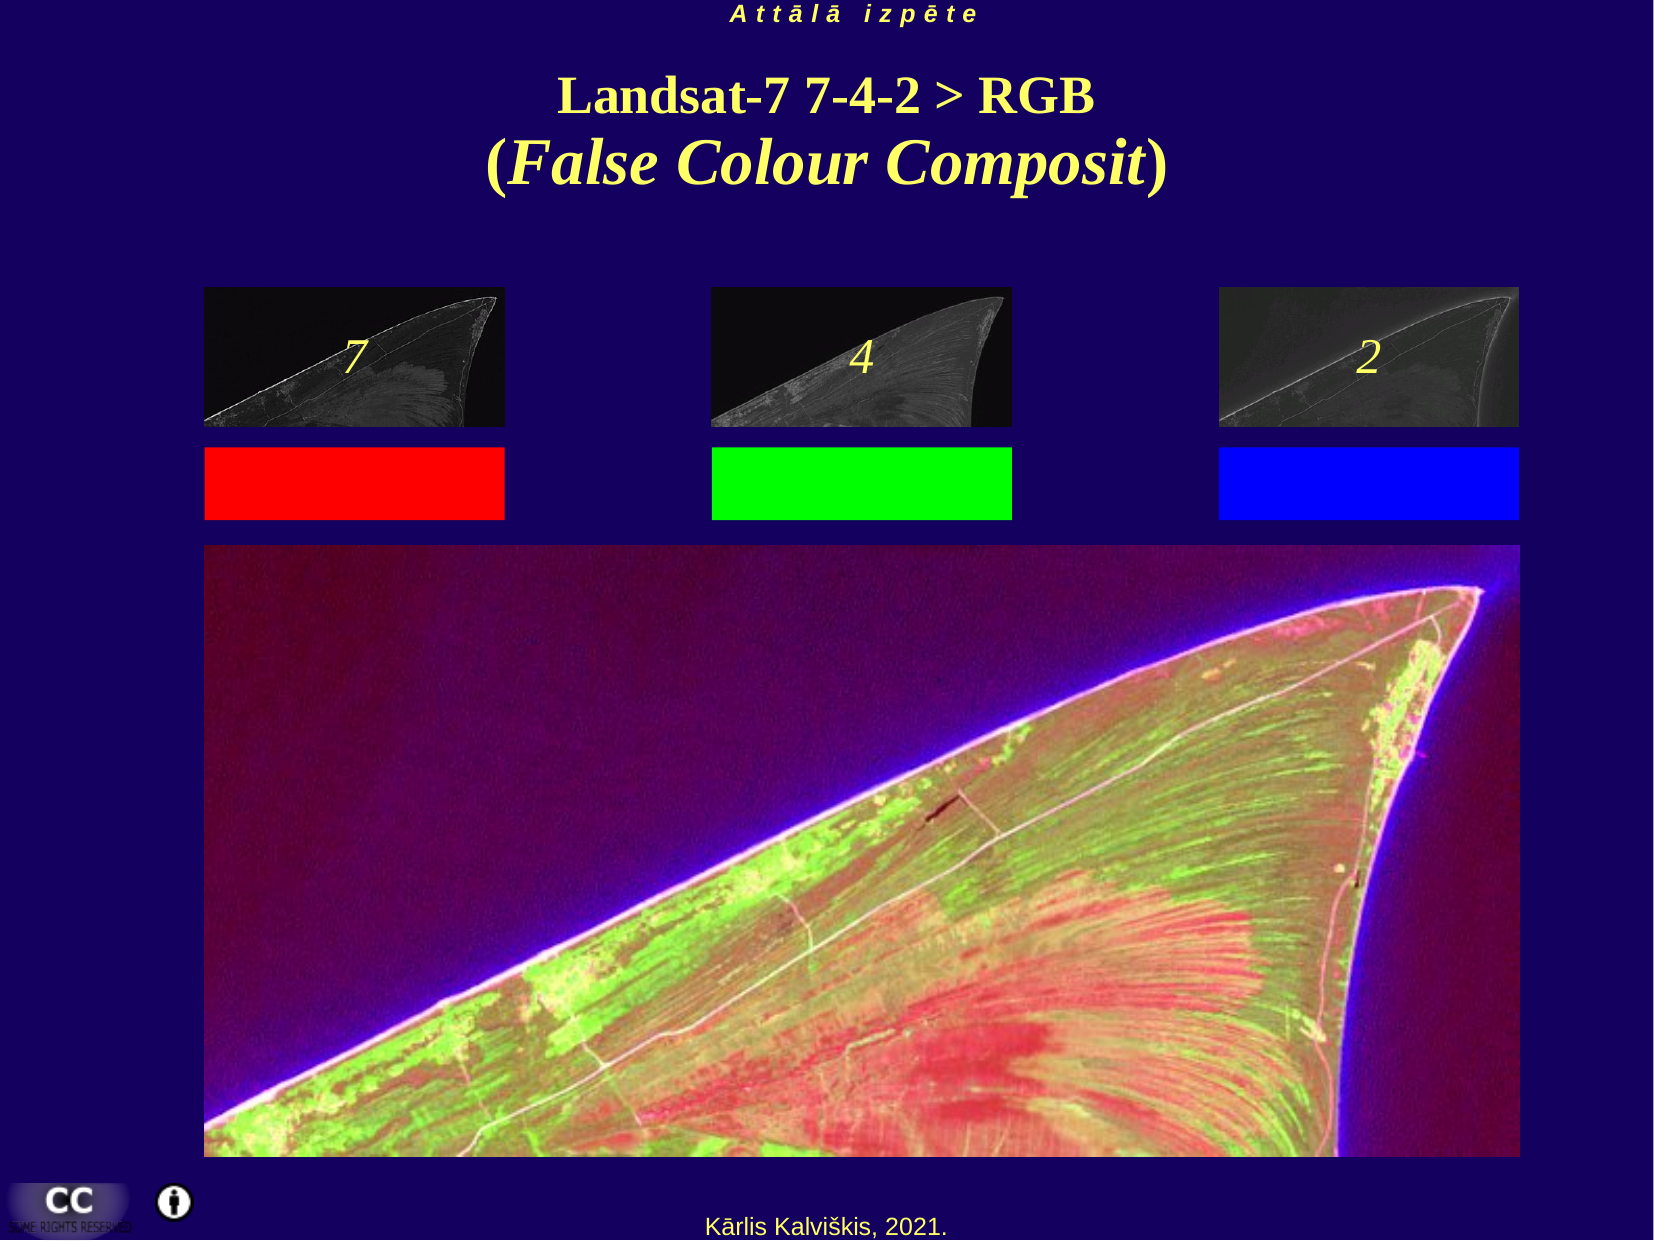

# Landsat-7 7-4-2 > RGB (False Colour Composit)
7
4
2